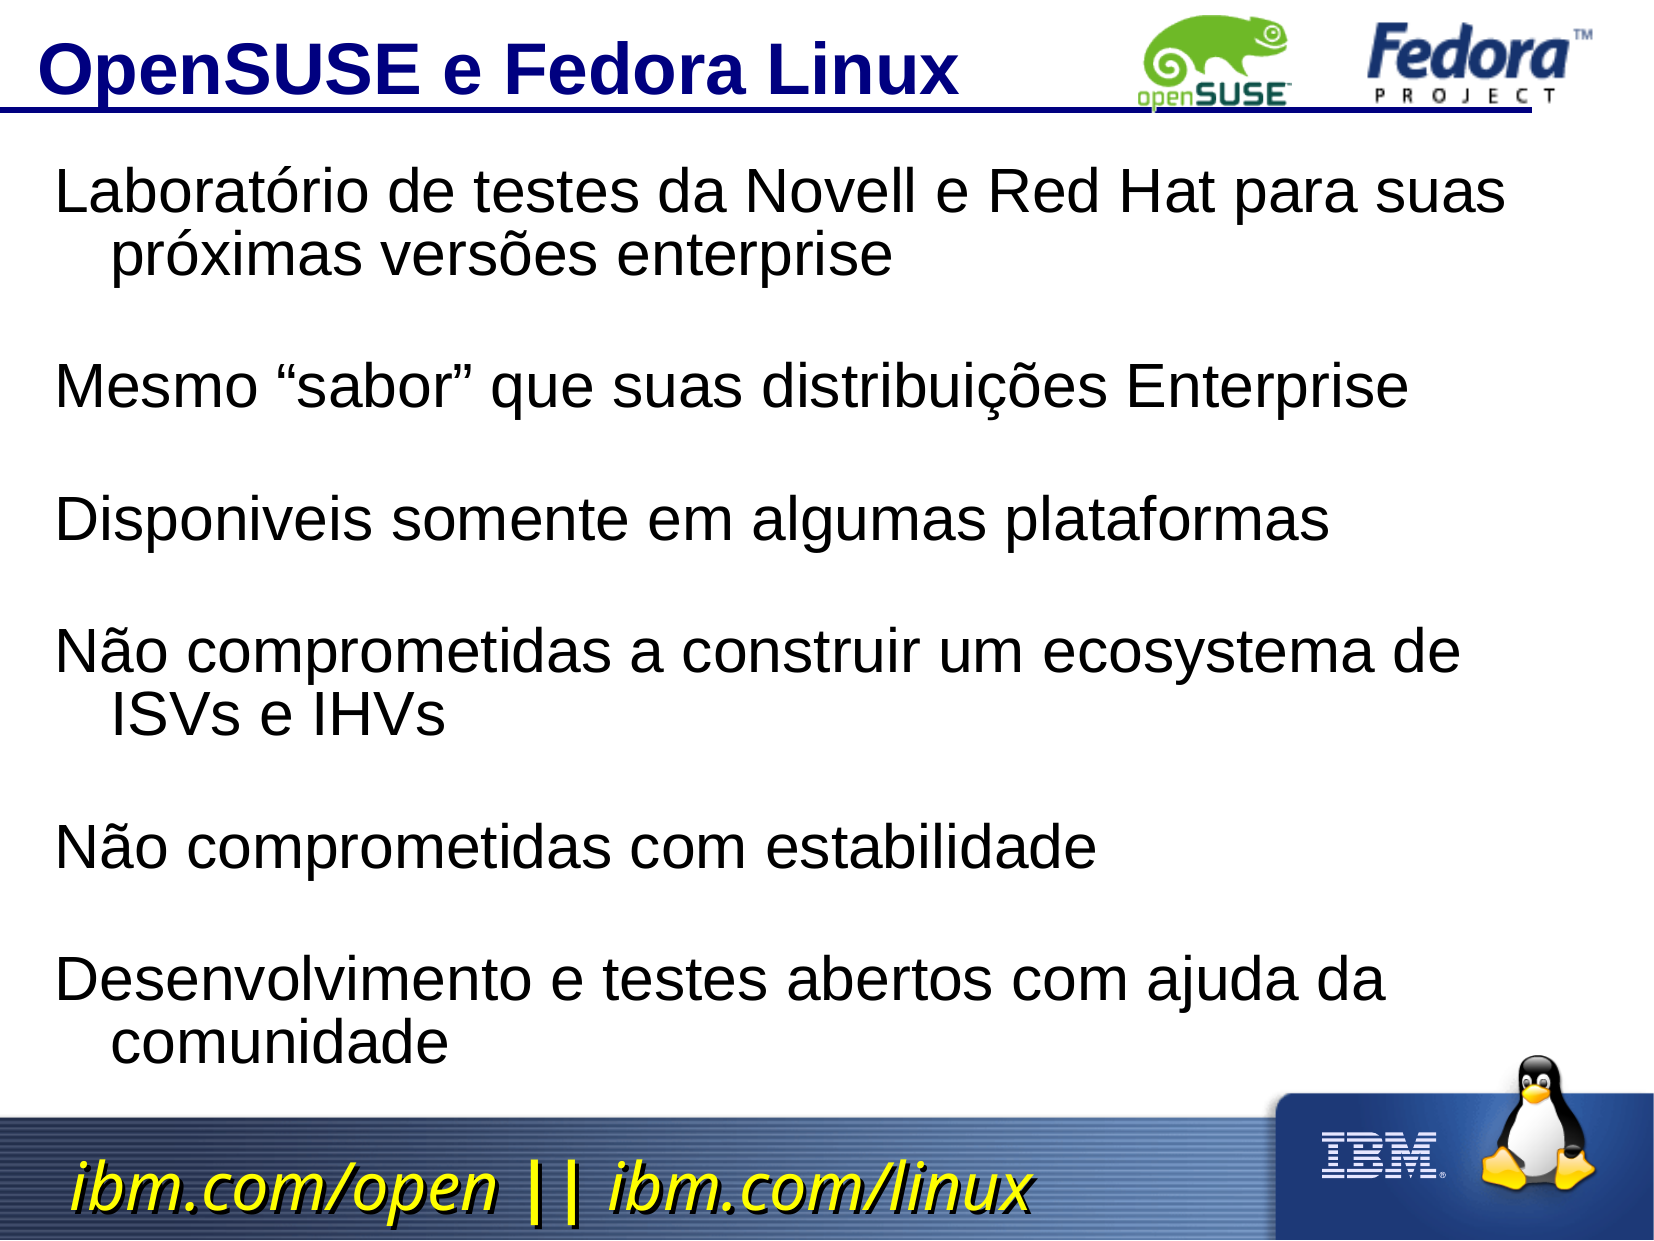

OpenSUSE e Fedora Linux
# Laboratório de testes da Novell e Red Hat para suas próximas versões enterprise
Mesmo “sabor” que suas distribuições Enterprise
Disponiveis somente em algumas plataformas
Não comprometidas a construir um ecosystema de ISVs e IHVs
Não comprometidas com estabilidade
Desenvolvimento e testes abertos com ajuda da comunidade